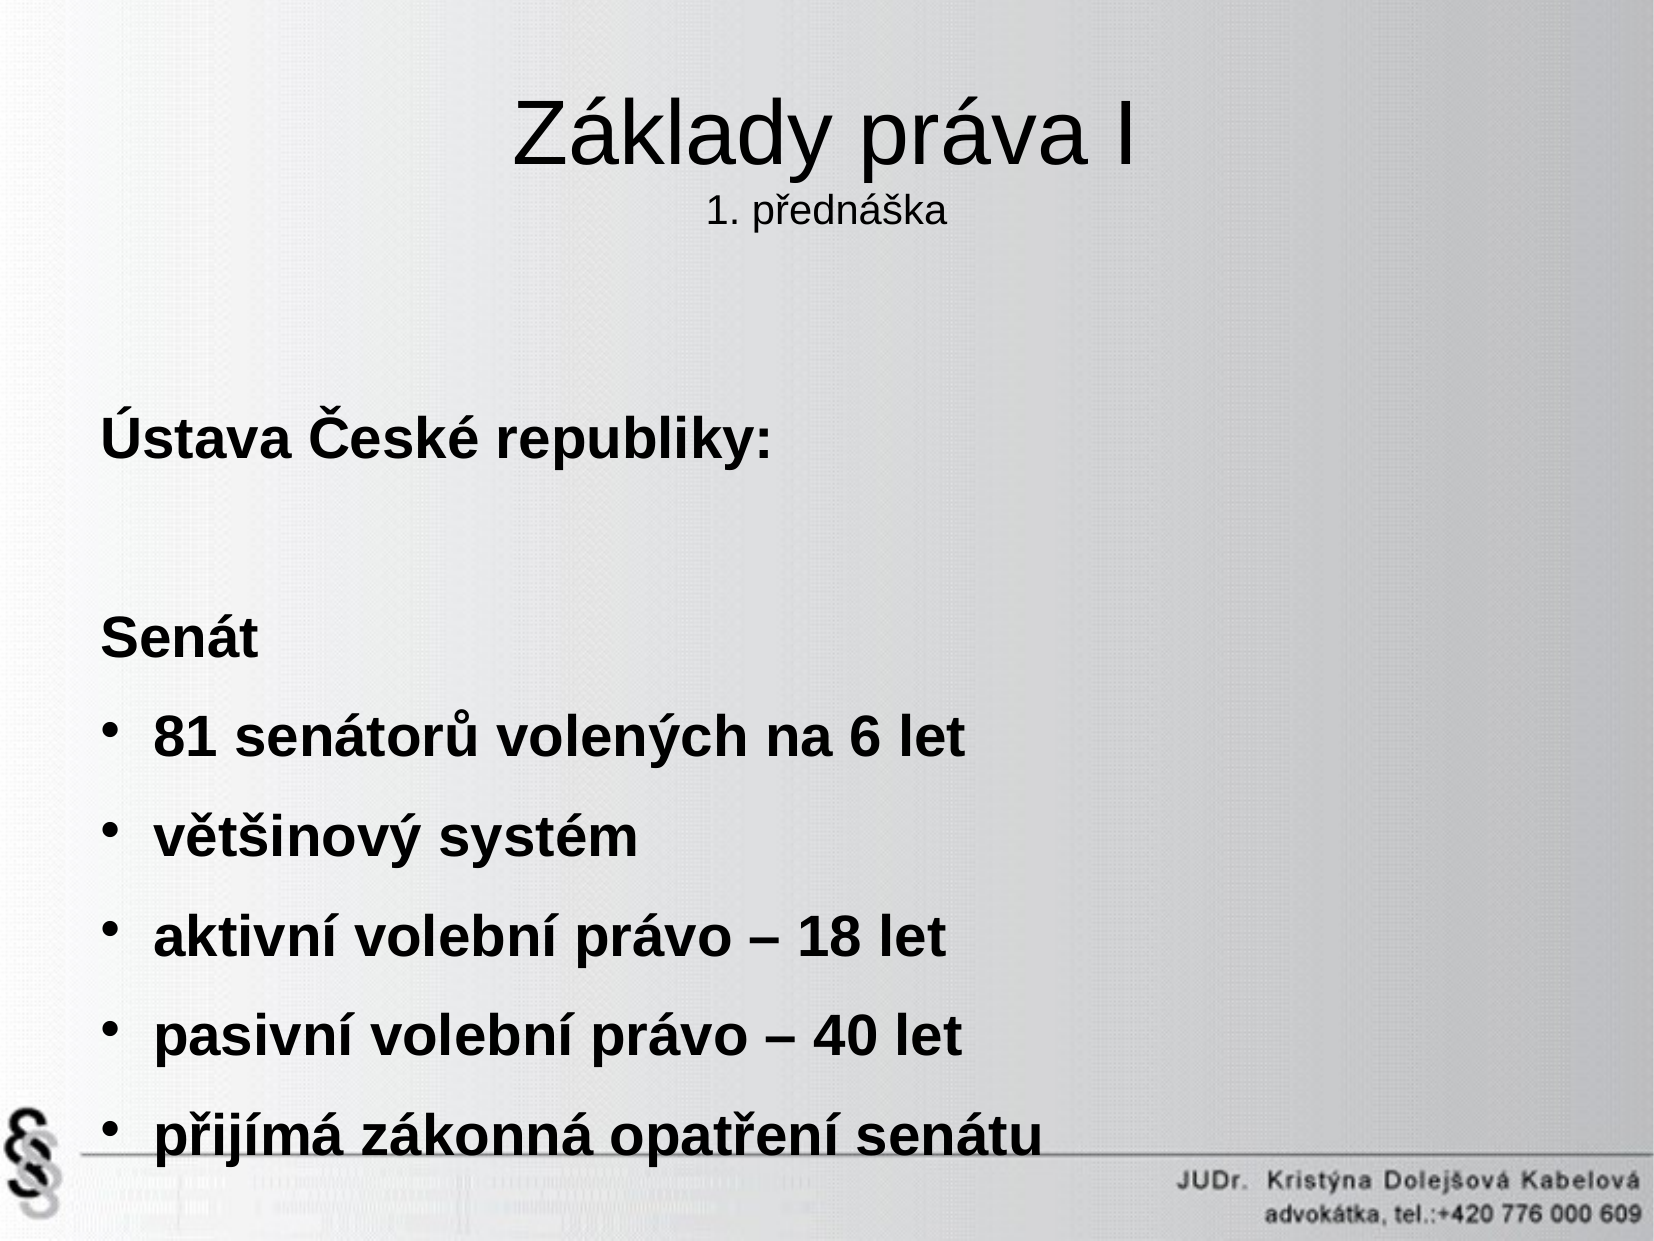

Základy práva I
1. přednáška
Ústava České republiky:
Senát
81 senátorů volených na 6 let
většinový systém
aktivní volební právo – 18 let
pasivní volební právo – 40 let
přijímá zákonná opatření senátu